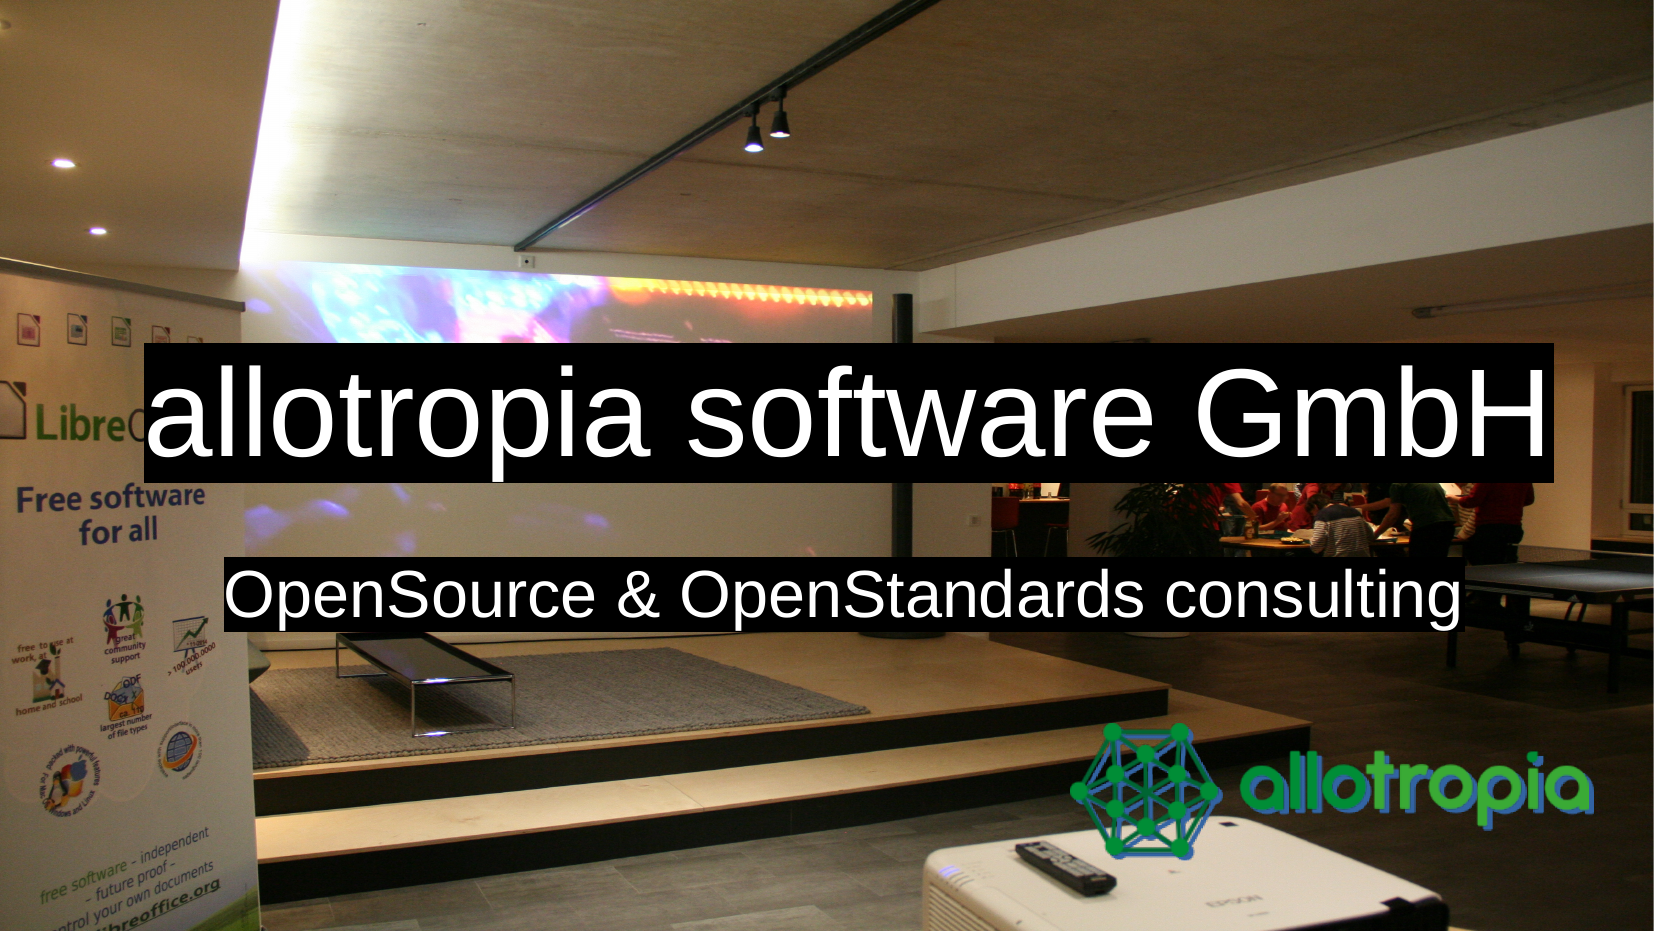

# allotropia software GmbH
OpenSource & OpenStandards consulting